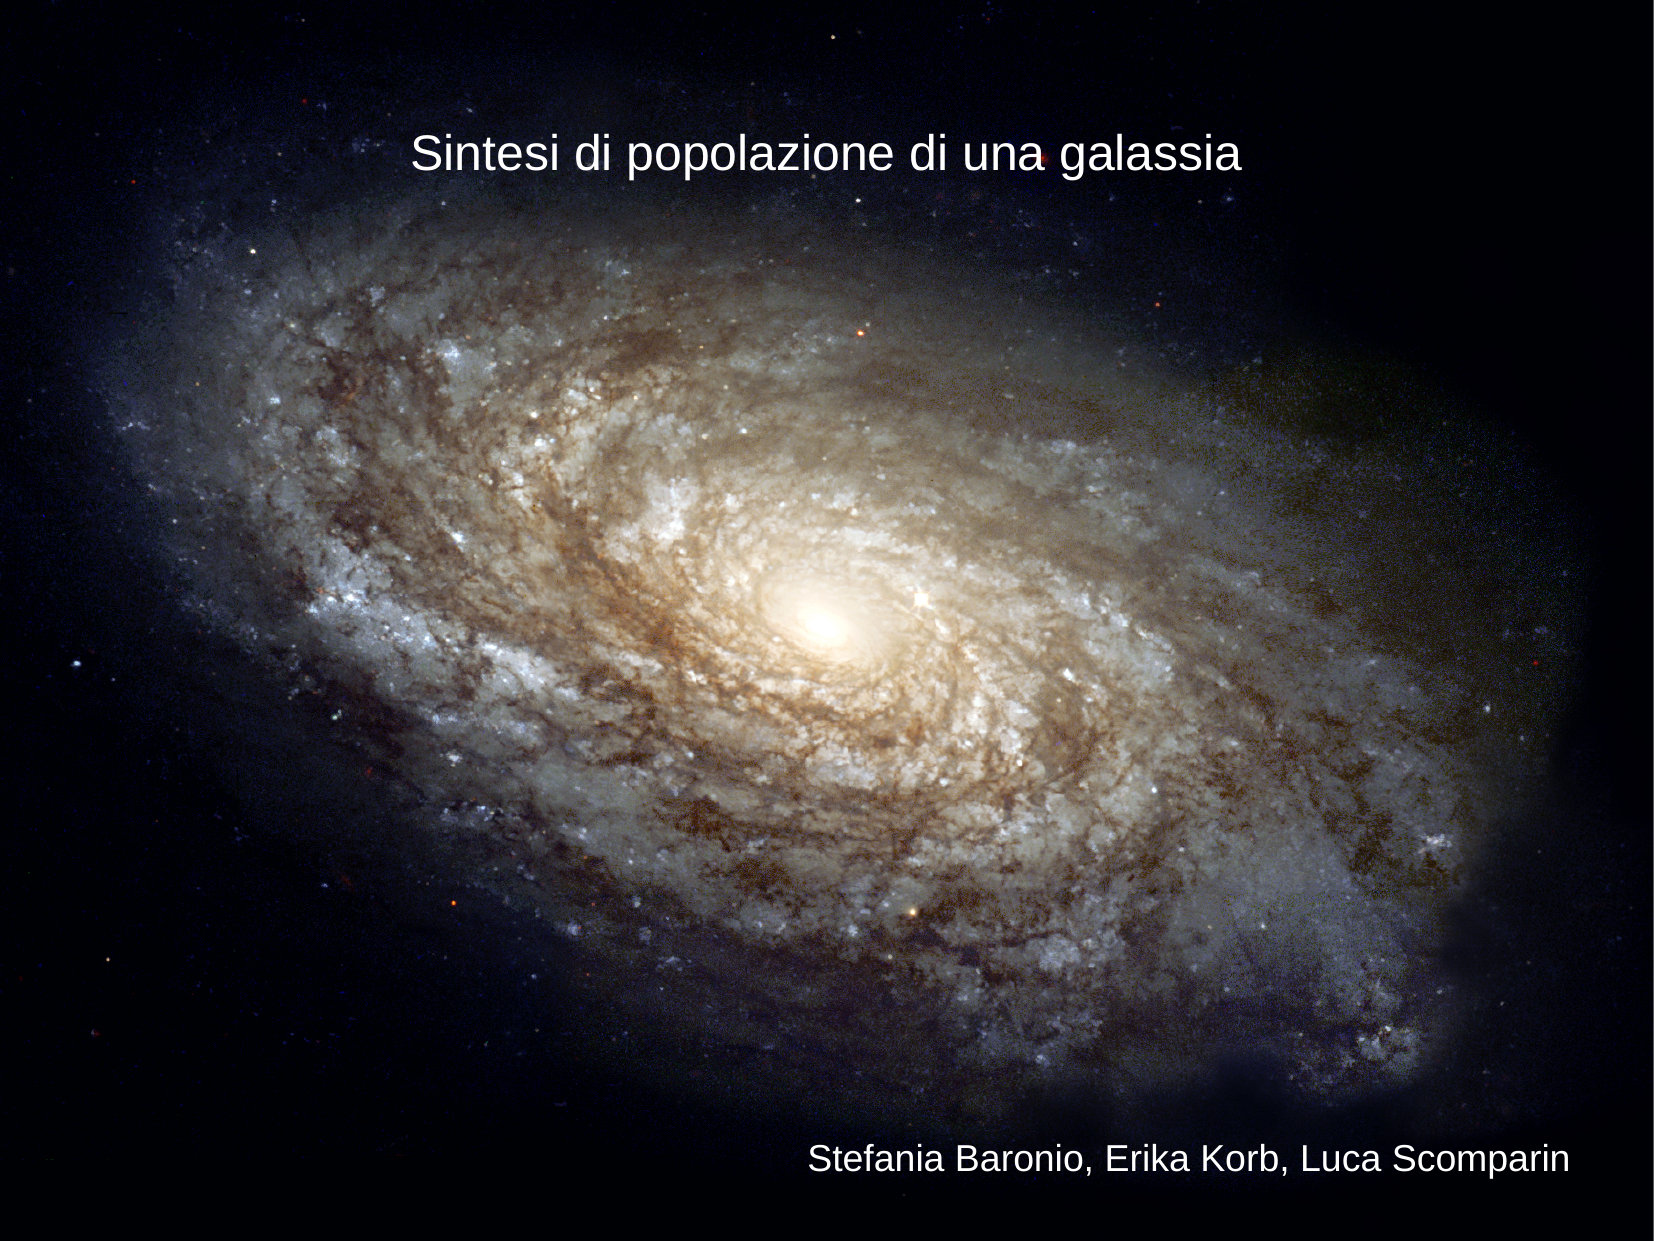

# Sintesi di popolazione di una galassia
Stefania Baronio, Erika Korb, Luca Scomparin